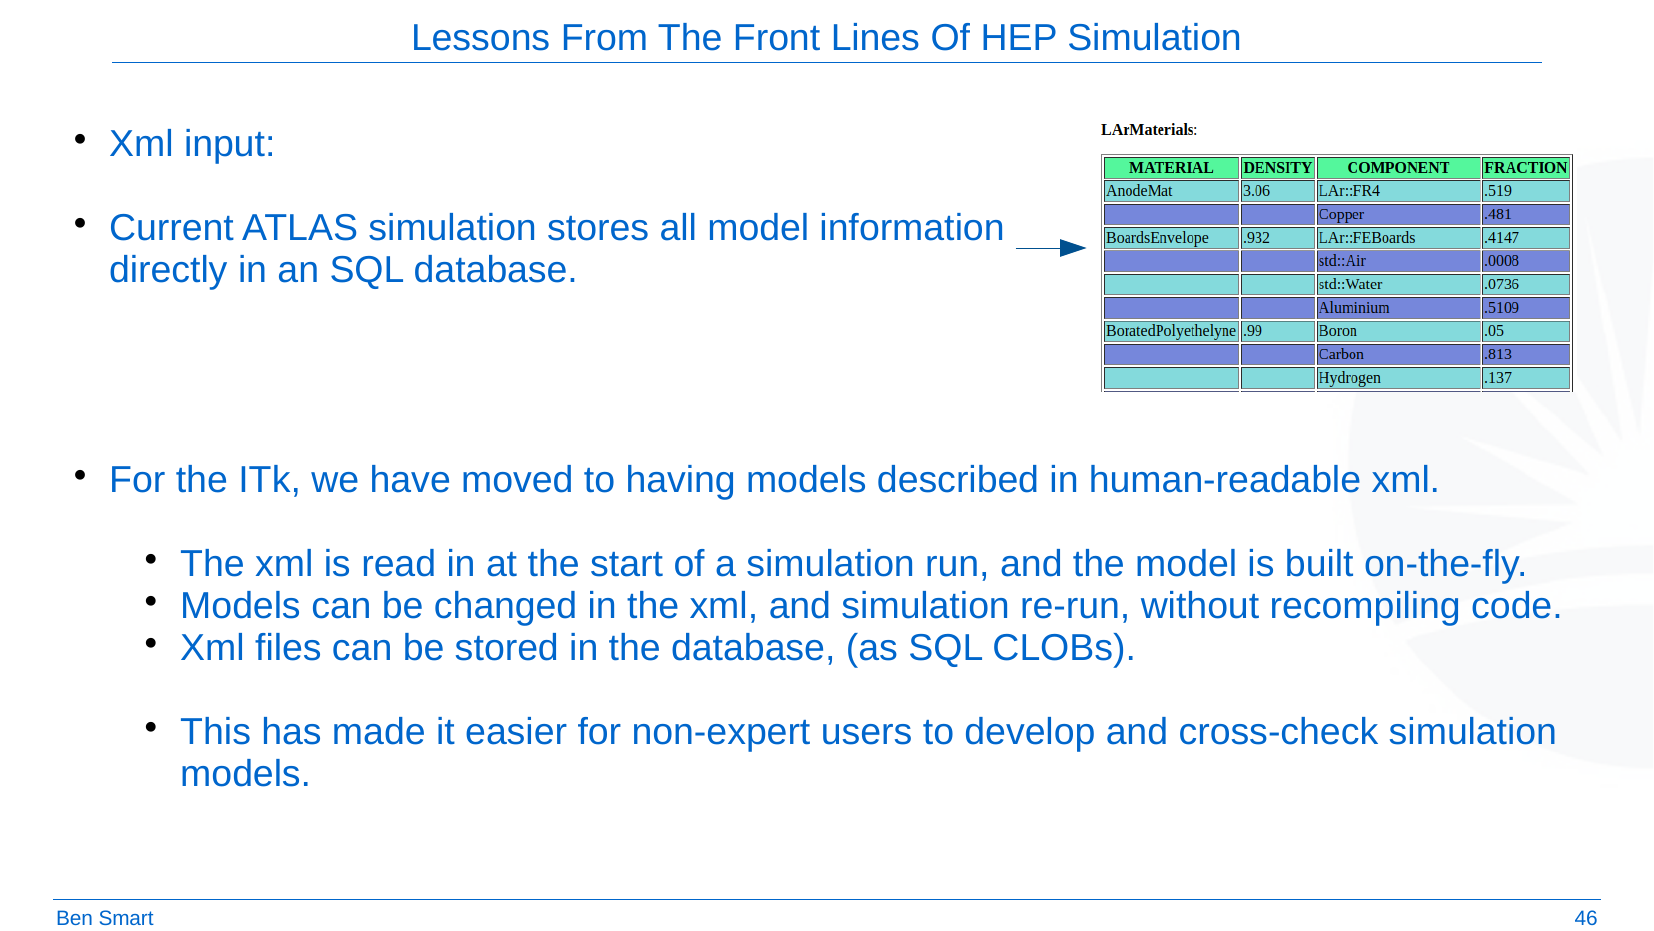

Lessons From The Front Lines Of HEP Simulation
Xml input:
Current ATLAS simulation stores all model information
directly in an SQL database.
For the ITk, we have moved to having models described in human-readable xml.
The xml is read in at the start of a simulation run, and the model is built on-the-fly.
Models can be changed in the xml, and simulation re-run, without recompiling code.
Xml files can be stored in the database, (as SQL CLOBs).
This has made it easier for non-expert users to develop and cross-check simulation models.
Ben Smart